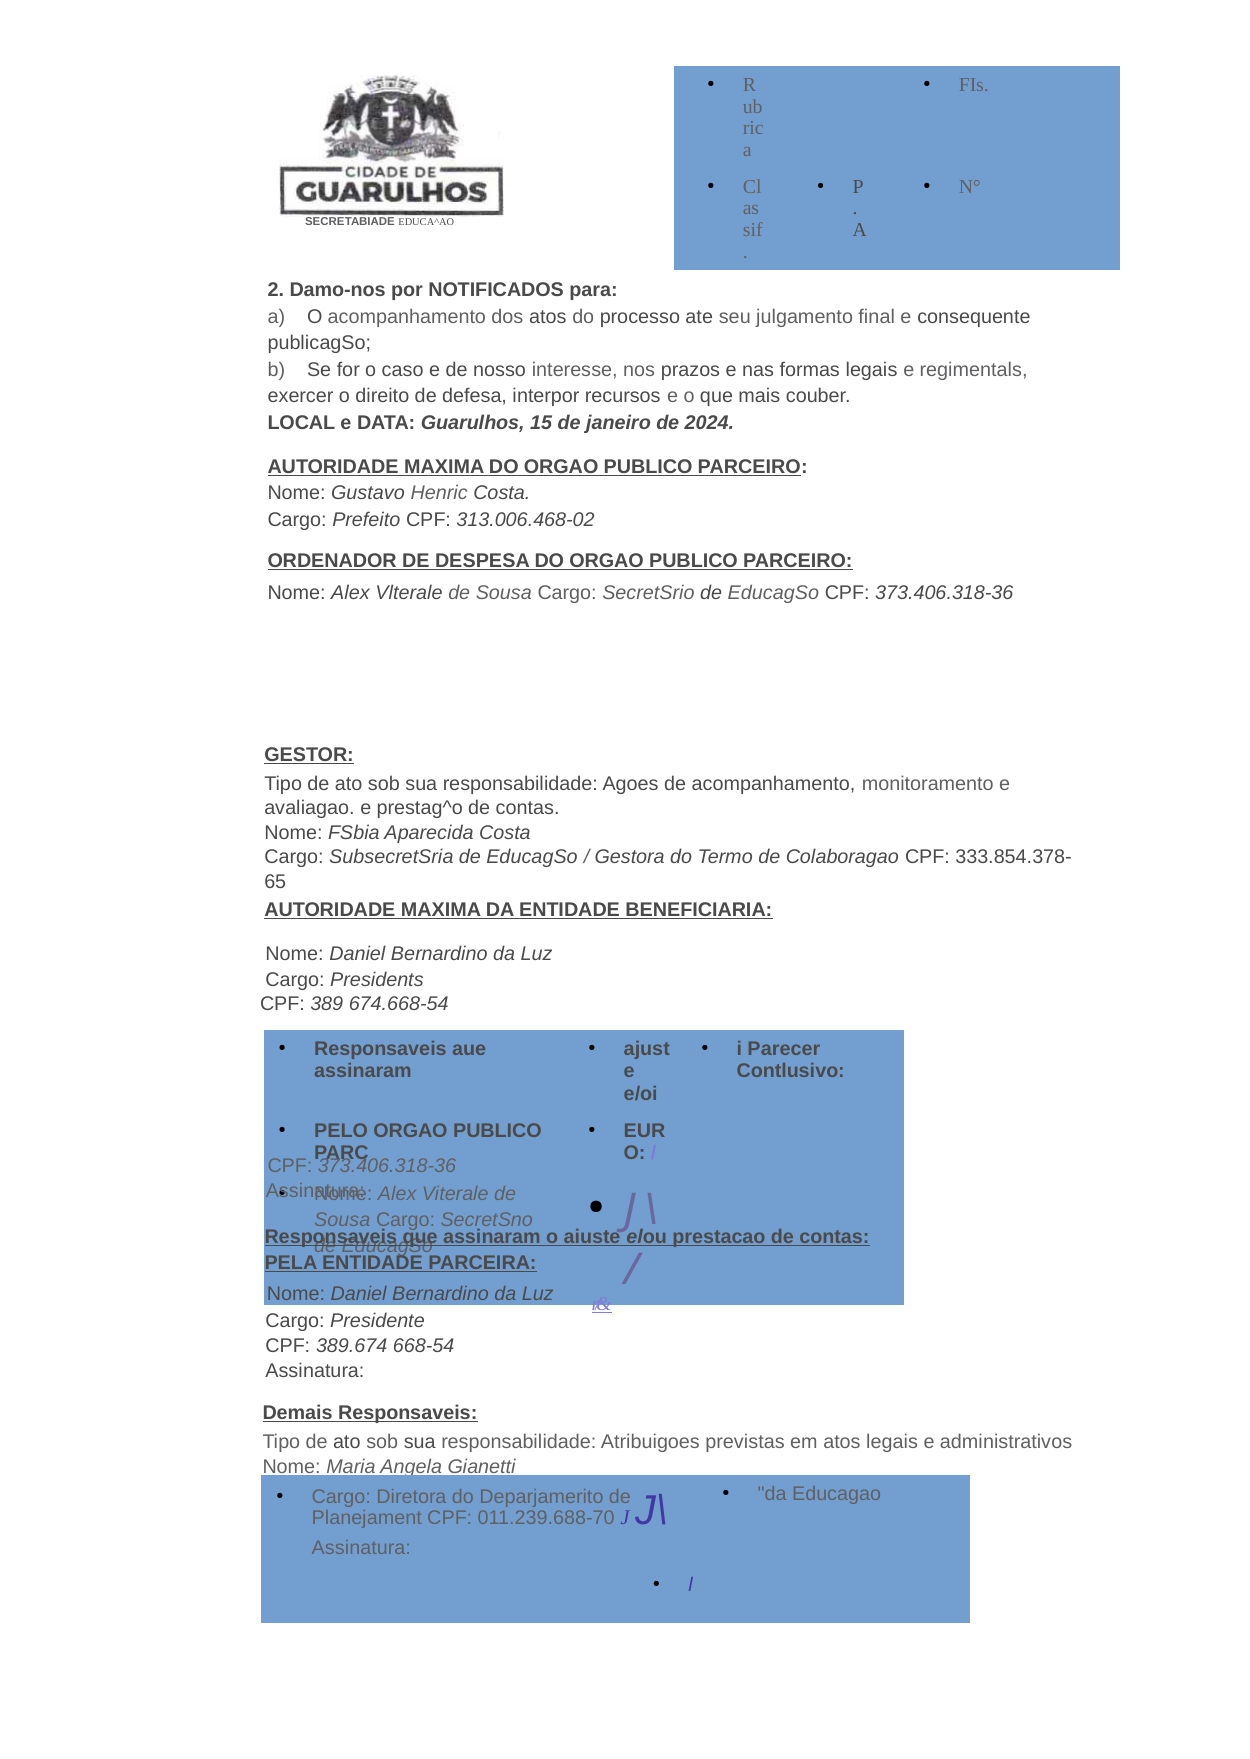

| Rubrica | | FIs. |
| --- | --- | --- |
| Classif. | P.A | N° |
SECRETABIADE EDUCA^AO
2. Damo-nos por NOTIFICADOS para:
a) O acompanhamento dos atos do processo ate seu julgamento final e consequente publicagSo;
b) Se for o caso e de nosso interesse, nos prazos e nas formas legais e regimentals, exercer o direito de defesa, interpor recursos e o que mais couber.
LOCAL e DATA: Guarulhos, 15 de janeiro de 2024.
AUTORIDADE MAXIMA DO ORGAO PUBLICO PARCEIRO:
Nome: Gustavo Henric Costa.
Cargo: Prefeito CPF: 313.006.468-02
ORDENADOR DE DESPESA DO ORGAO PUBLICO PARCEIRO:
Nome: Alex Vlterale de Sousa Cargo: SecretSrio de EducagSo CPF: 373.406.318-36
GESTOR:
Tipo de ato sob sua responsabilidade: Agoes de acompanhamento, monitoramento e avaliagao. e prestag^o de contas.
Nome: FSbia Aparecida Costa
Cargo: SubsecretSria de EducagSo / Gestora do Termo de Colaboragao CPF: 333.854.378-65
AUTORIDADE MAXIMA DA ENTIDADE BENEFICIARIA:
Nome: Daniel Bernardino da Luz Cargo: Presidents
CPF: 389 674.668-54
| Responsaveis aue assinaram | ajuste e/oi | i Parecer Contlusivo: |
| --- | --- | --- |
| PELO ORGAO PUBLICO PARC | EURO: / | |
| Nome: Alex Viterale de Sousa Cargo: SecretSno de EducagSo | J\/ | |
CPF: 373.406.318-36
Assinatura:
Responsaveis que assinaram o aiuste elou prestacao de contas: PELA ENTIDADE PARCEIRA:
Nome: Daniel Bernardino da Luz
r/&
Cargo: Presidente CPF: 389.674 668-54 Assinatura:
Demais Responsaveis:
Tipo de ato sob sua responsabilidade: Atribuigoes previstas em atos legais e administrativos Nome: Maria Angela Gianetti
| Cargo: Diretora do Deparjamerito de Planejament CPF: 011.239.688-70 j J\ Assinatura: | "da Educagao |
| --- | --- |
| l | |